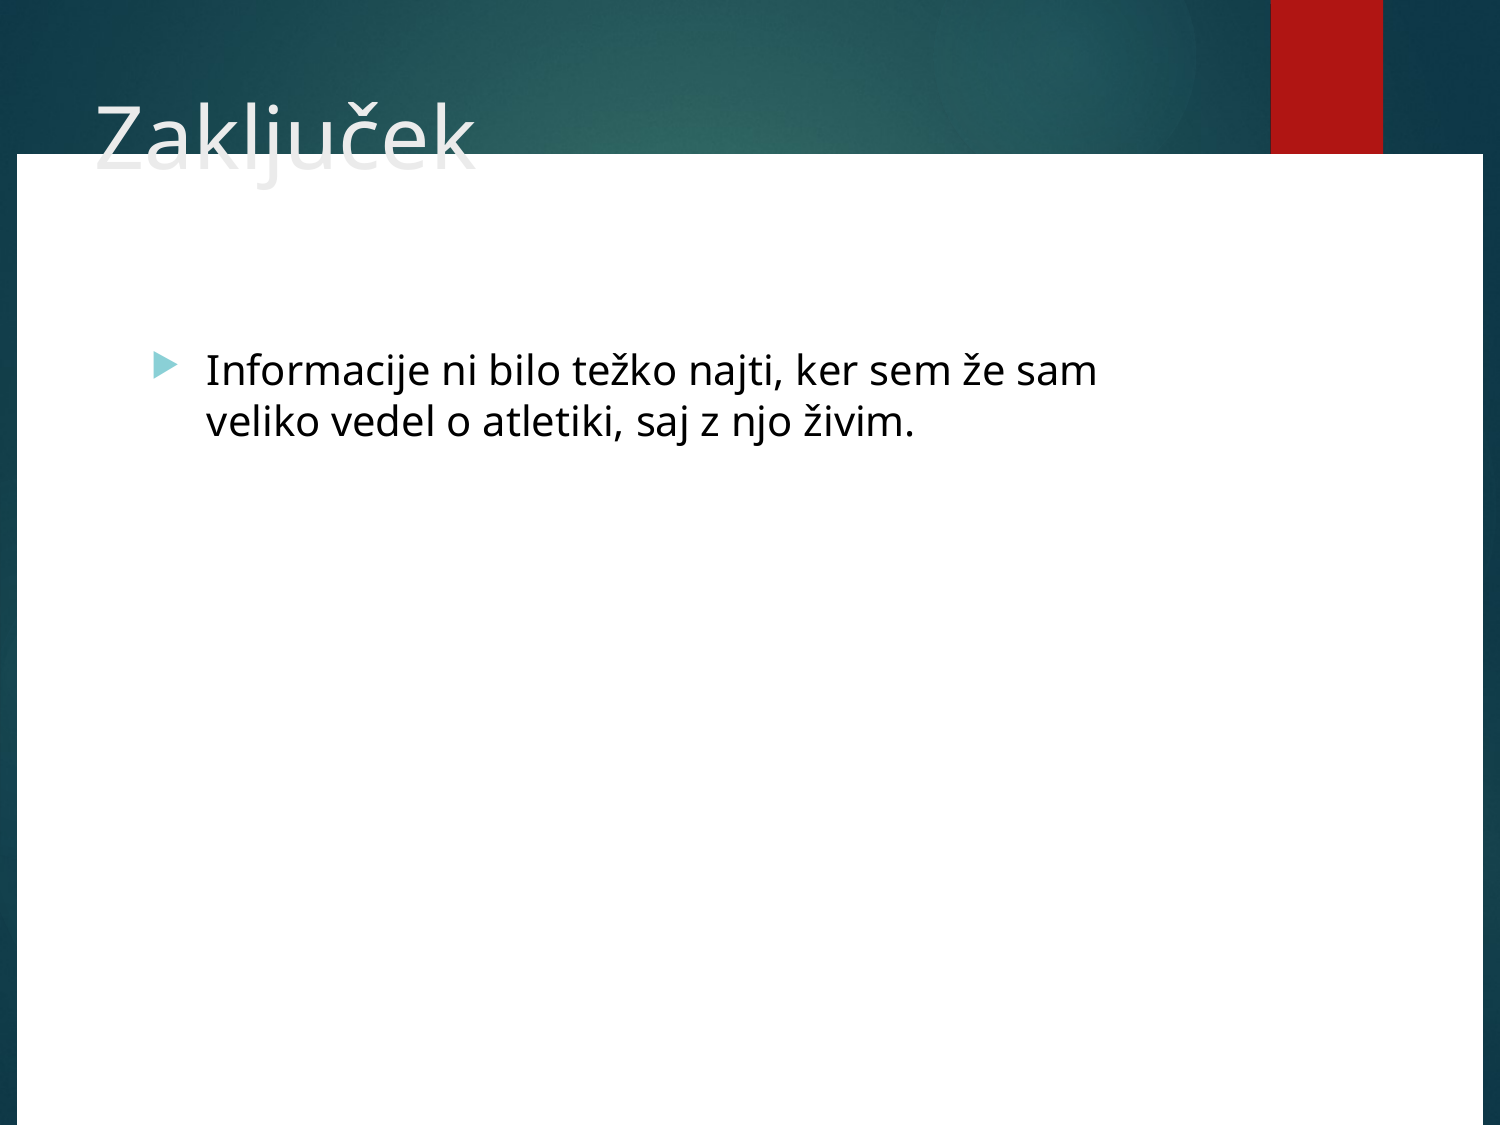

# Zaključek
Informacije ni bilo težko najti, ker sem že sam veliko vedel o atletiki, saj z njo živim.